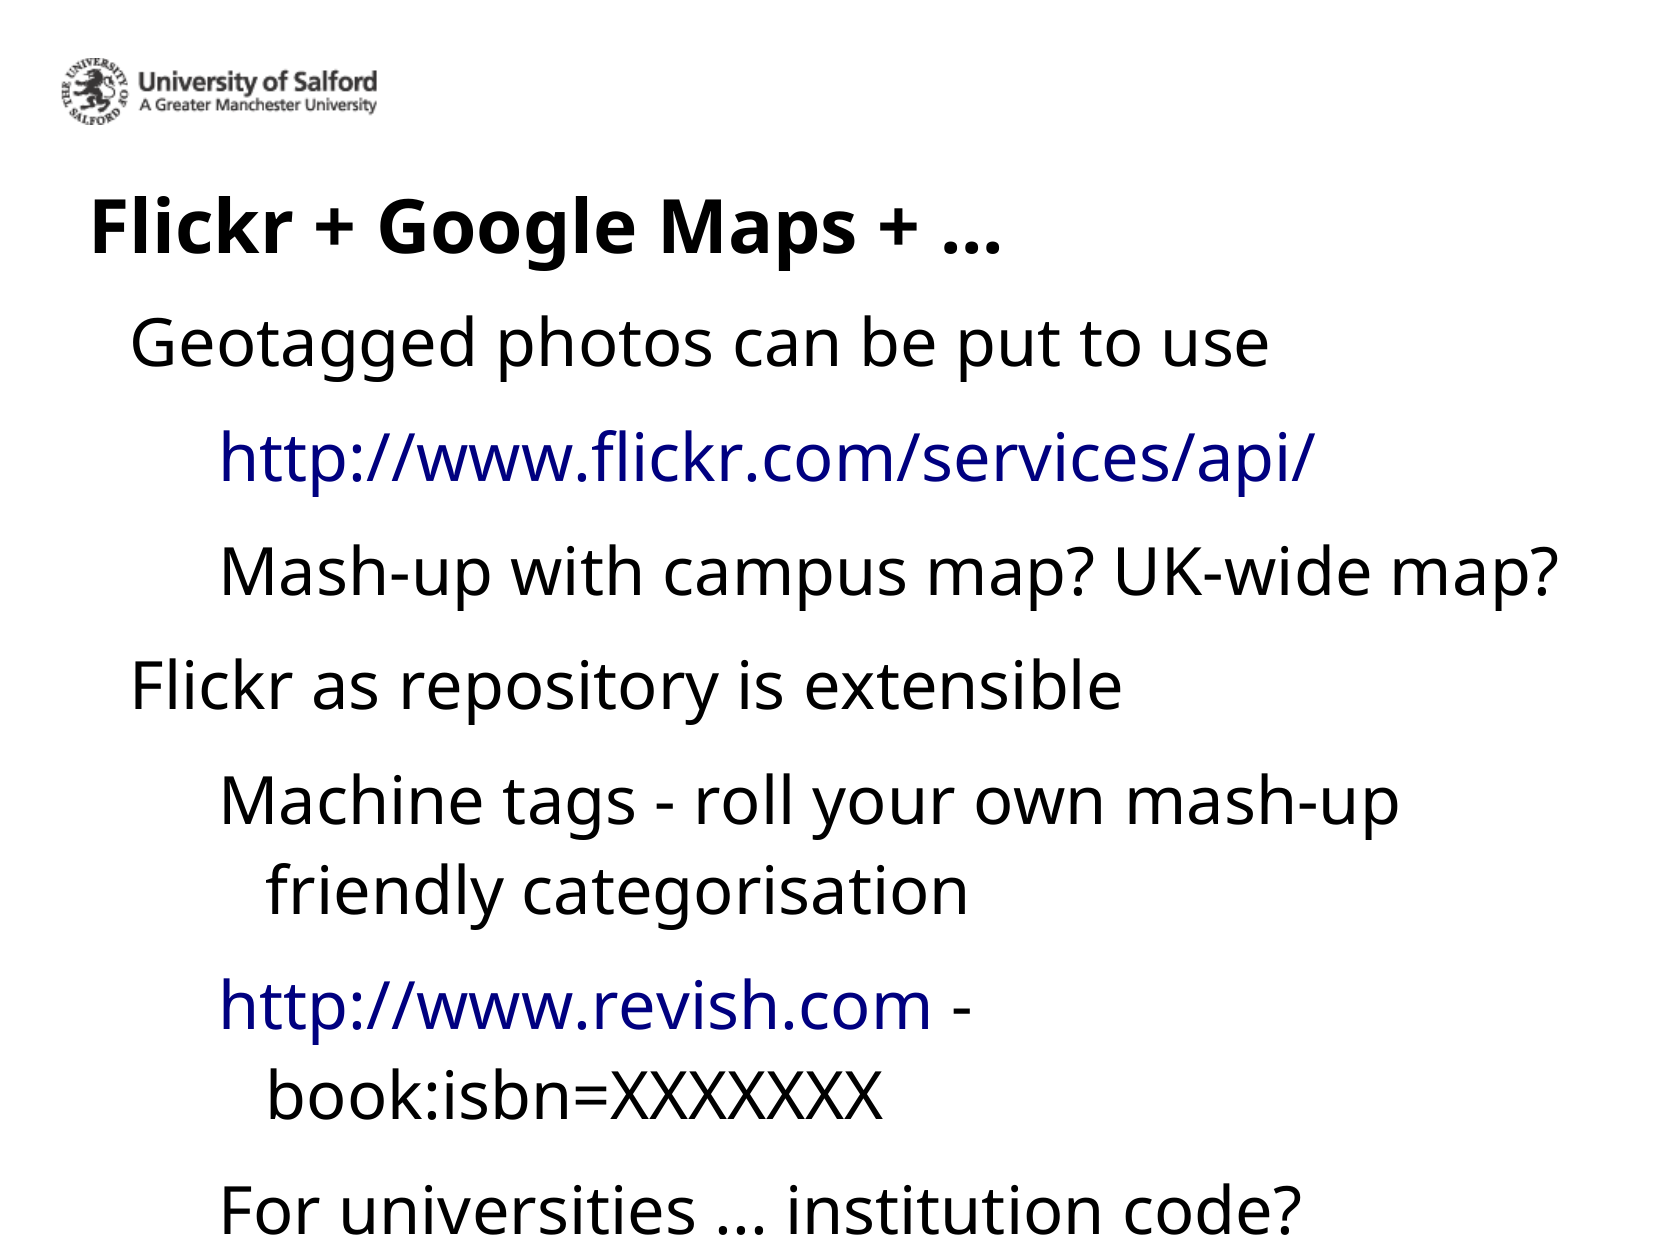

# Flickr + Google Maps + ...
Geotagged photos can be put to use
http://www.flickr.com/services/api/
Mash-up with campus map? UK-wide map?
Flickr as repository is extensible
Machine tags - roll your own mash-up friendly categorisation
http://www.revish.com - book:isbn=XXXXXXX
For universities ... institution code?